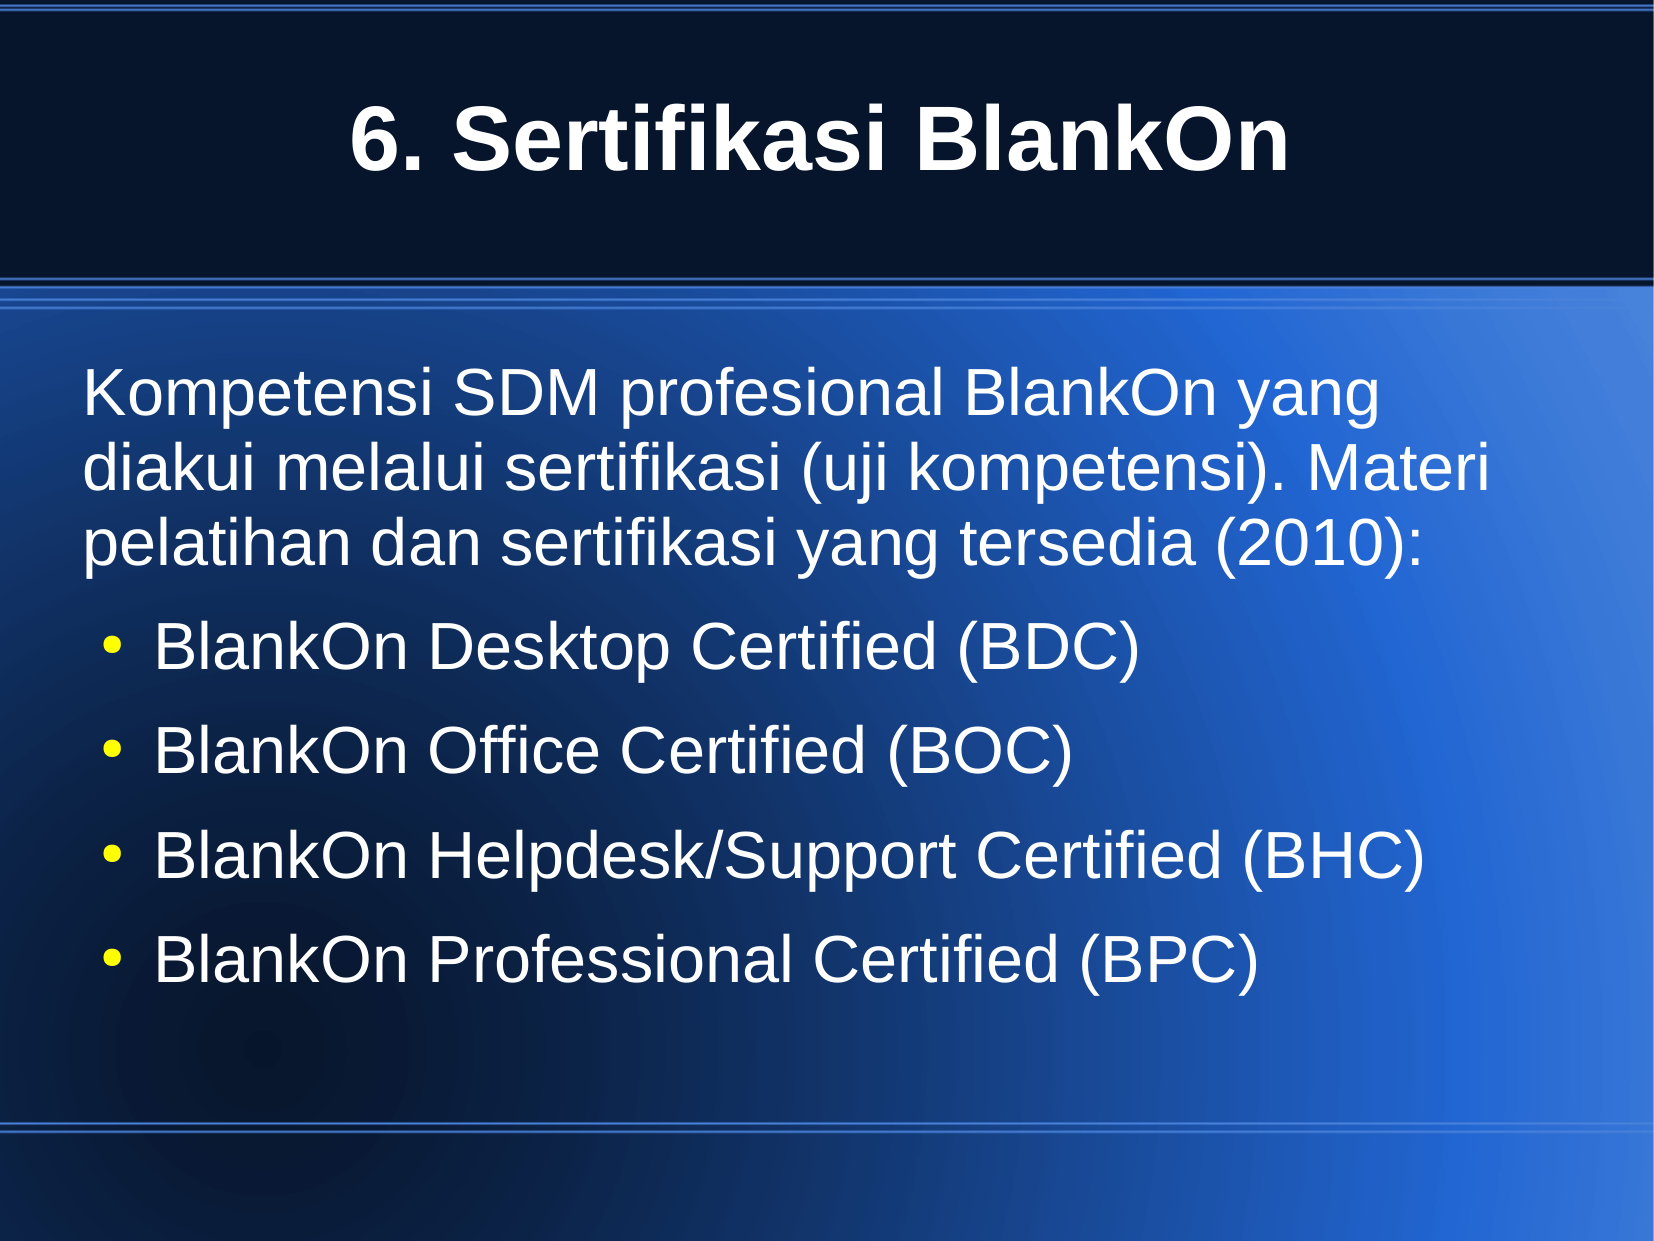

# 6. Sertifikasi BlankOn
Kompetensi SDM profesional BlankOn yang diakui melalui sertifikasi (uji kompetensi). Materi pelatihan dan sertifikasi yang tersedia (2010):
BlankOn Desktop Certified (BDC)
BlankOn Office Certified (BOC)
BlankOn Helpdesk/Support Certified (BHC)
BlankOn Professional Certified (BPC)